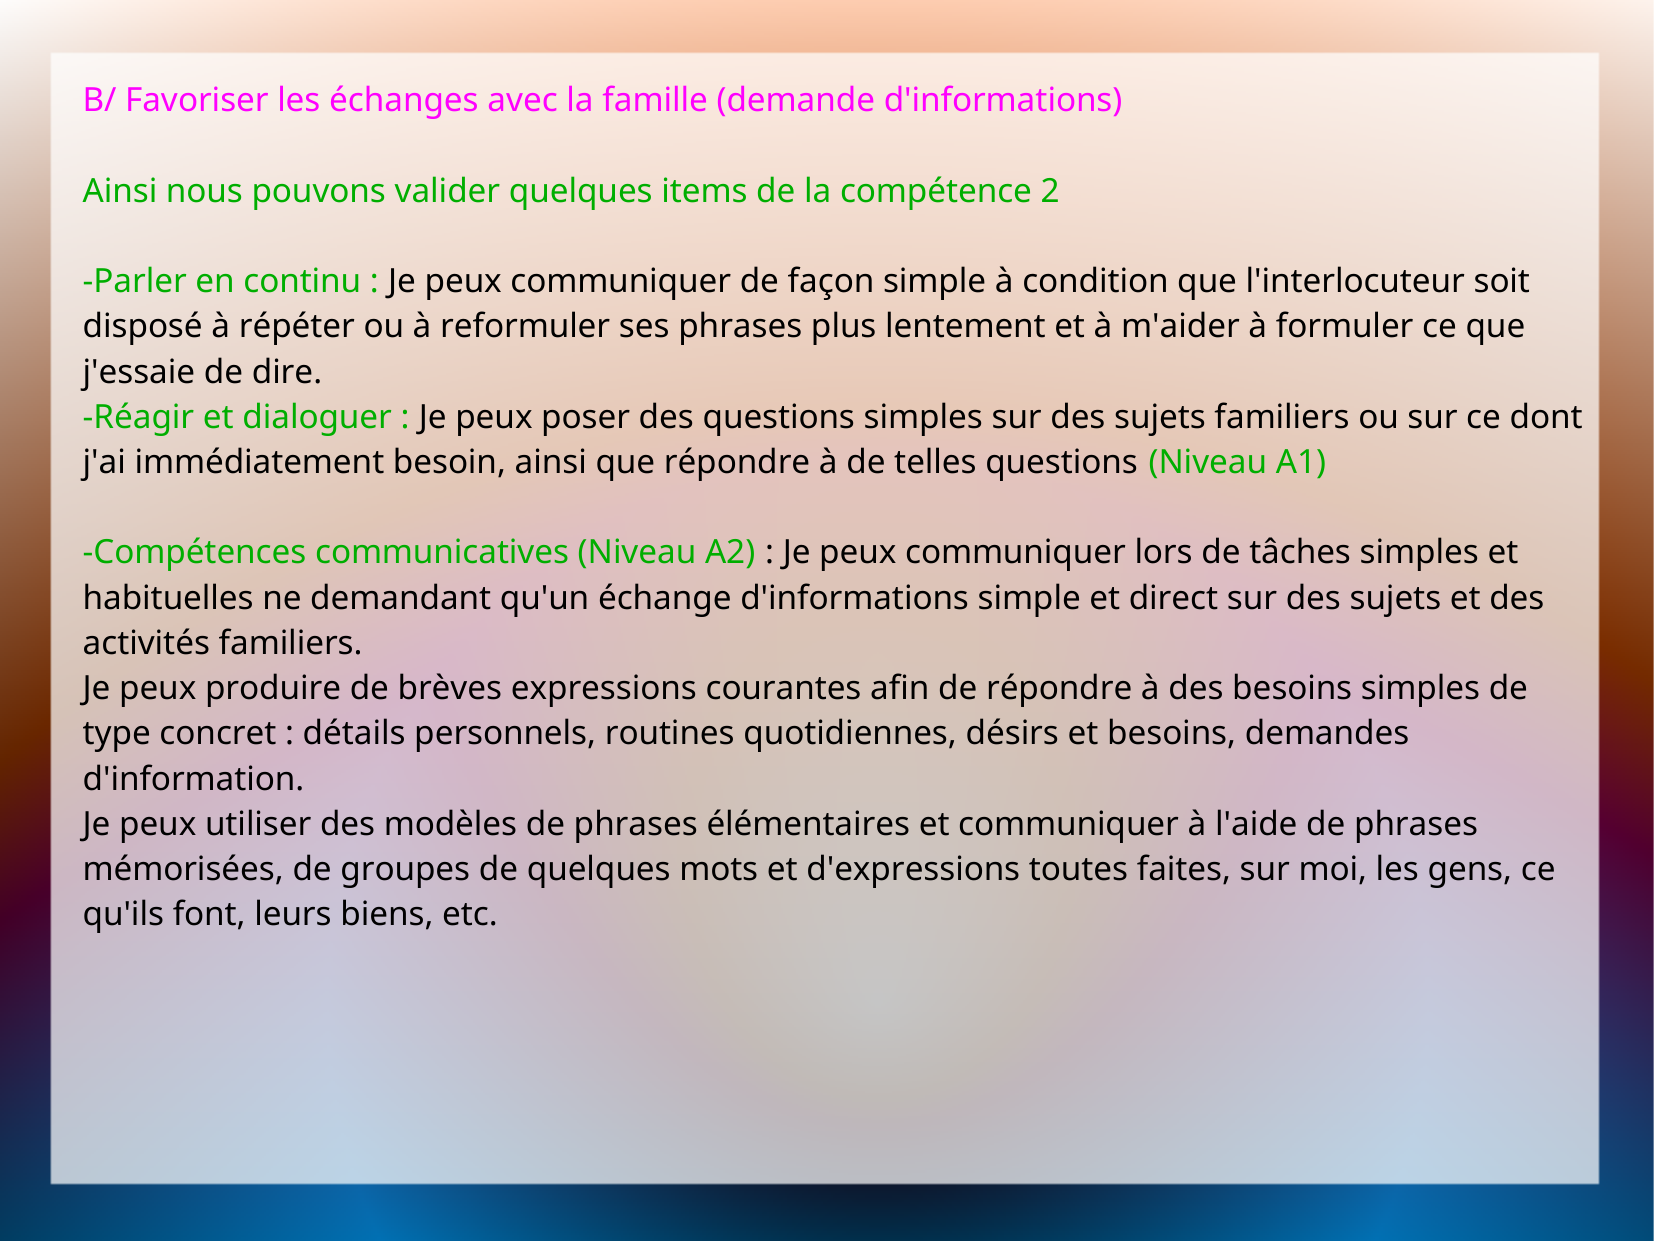

B/ Favoriser les échanges avec la famille (demande d'informations)
Ainsi nous pouvons valider quelques items de la compétence 2
-Parler en continu : Je peux communiquer de façon simple à condition que l'interlocuteur soit disposé à répéter ou à reformuler ses phrases plus lentement et à m'aider à formuler ce que j'essaie de dire.
-Réagir et dialoguer : Je peux poser des questions simples sur des sujets familiers ou sur ce dont j'ai immédiatement besoin, ainsi que répondre à de telles questions (Niveau A1)
-Compétences communicatives (Niveau A2) : Je peux communiquer lors de tâches simples et habituelles ne demandant qu'un échange d'informations simple et direct sur des sujets et des activités familiers.
Je peux produire de brèves expressions courantes afin de répondre à des besoins simples de type concret : détails personnels, routines quotidiennes, désirs et besoins, demandes d'information.
Je peux utiliser des modèles de phrases élémentaires et communiquer à l'aide de phrases mémorisées, de groupes de quelques mots et d'expressions toutes faites, sur moi, les gens, ce qu'ils font, leurs biens, etc.